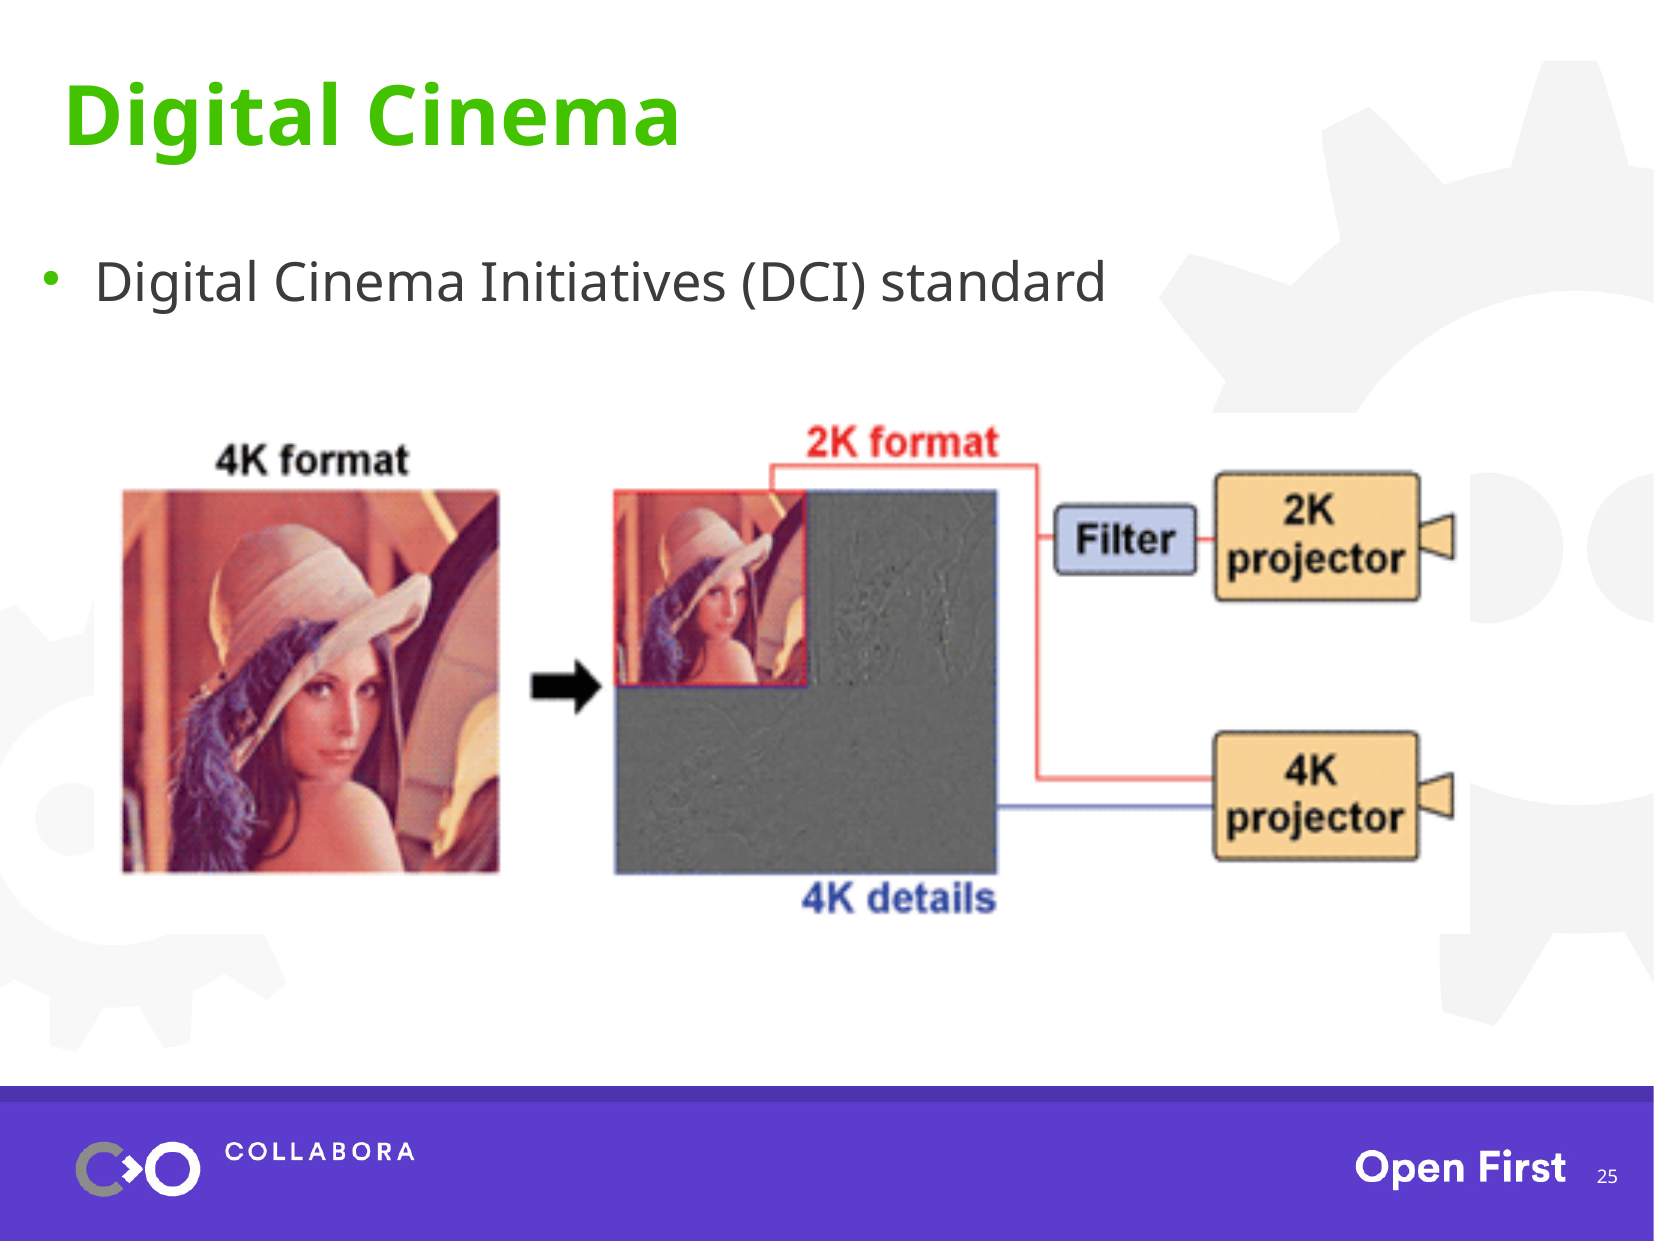

# Digital Cinema
Digital Cinema Initiatives (DCI) standard